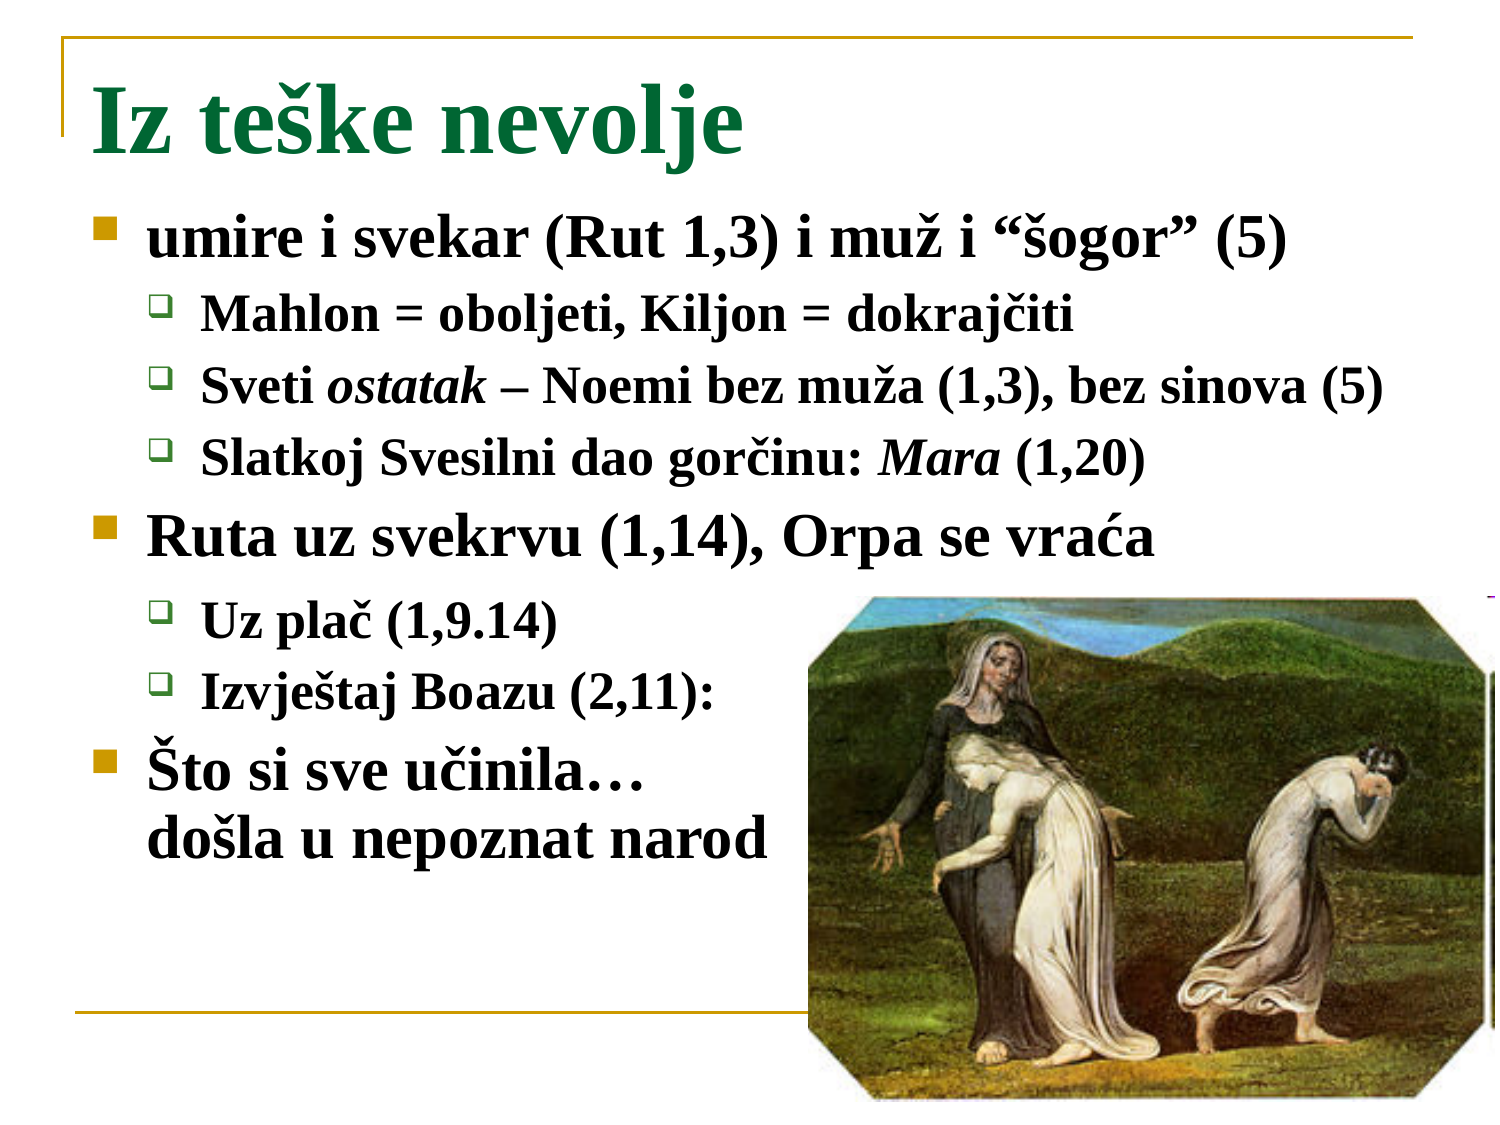

# Iz teške nevolje
umire i svekar (Rut 1,3) i muž i “šogor” (5)
Mahlon = oboljeti, Kiljon = dokrajčiti
Sveti ostatak – Noemi bez muža (1,3), bez sinova (5)
Slatkoj Svesilni dao gorčinu: Mara (1,20)
Ruta uz svekrvu (1,14), Orpa se vraća
Uz plač (1,9.14)
Izvještaj Boazu (2,11):
Što si sve učinila…
došla u nepoznat narod
6